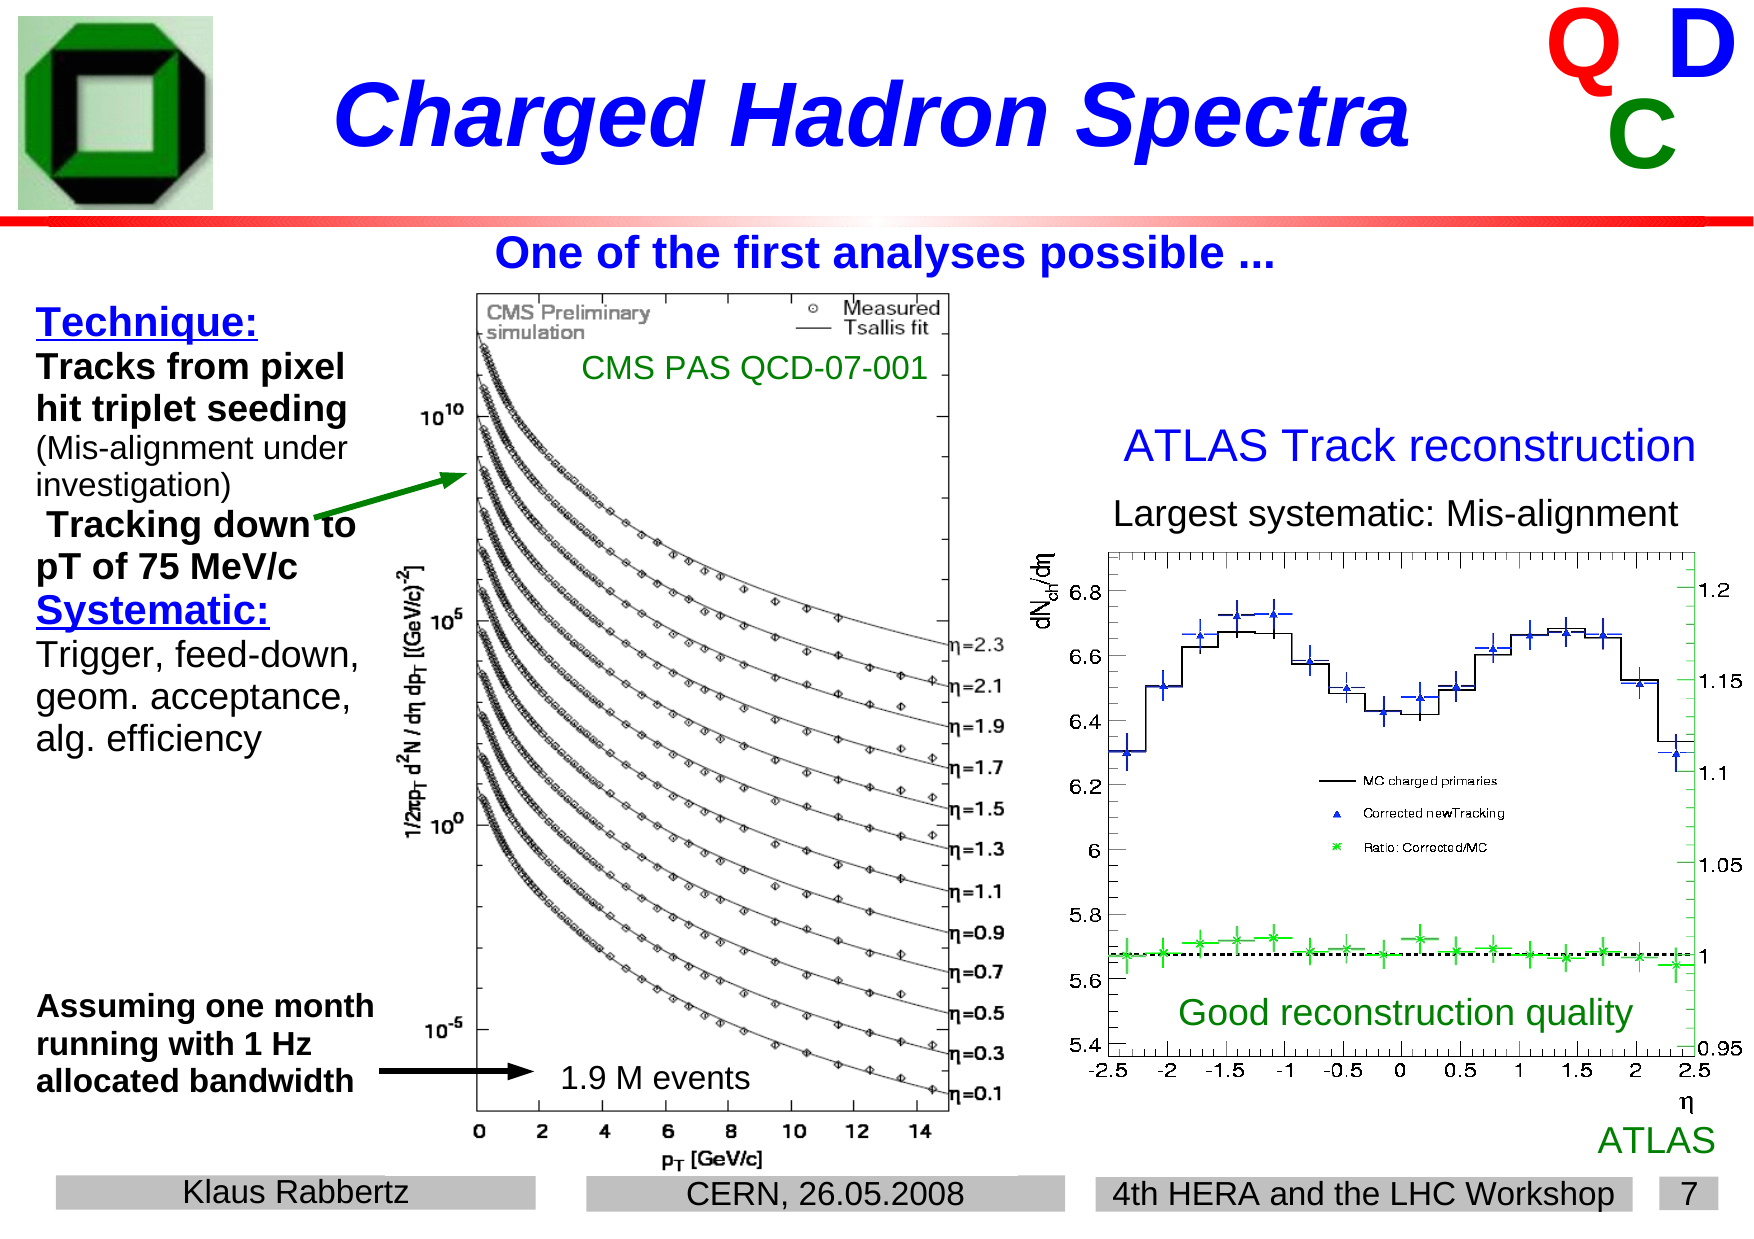

# Charged Hadron Spectra
One of the first analyses possible ...
Technique:
Tracks from pixel hit triplet seeding
(Mis-alignment under
investigation)
 Tracking down to pT of 75 MeV/c
Systematic:
Trigger, feed-down,
geom. acceptance,
alg. efficiency
CMS PAS QCD-07-001
ATLAS Track reconstruction
Largest systematic: Mis-alignment
Assuming one month
running with 1 Hz
allocated bandwidth
Good reconstruction quality
1.9 M events
ATLAS